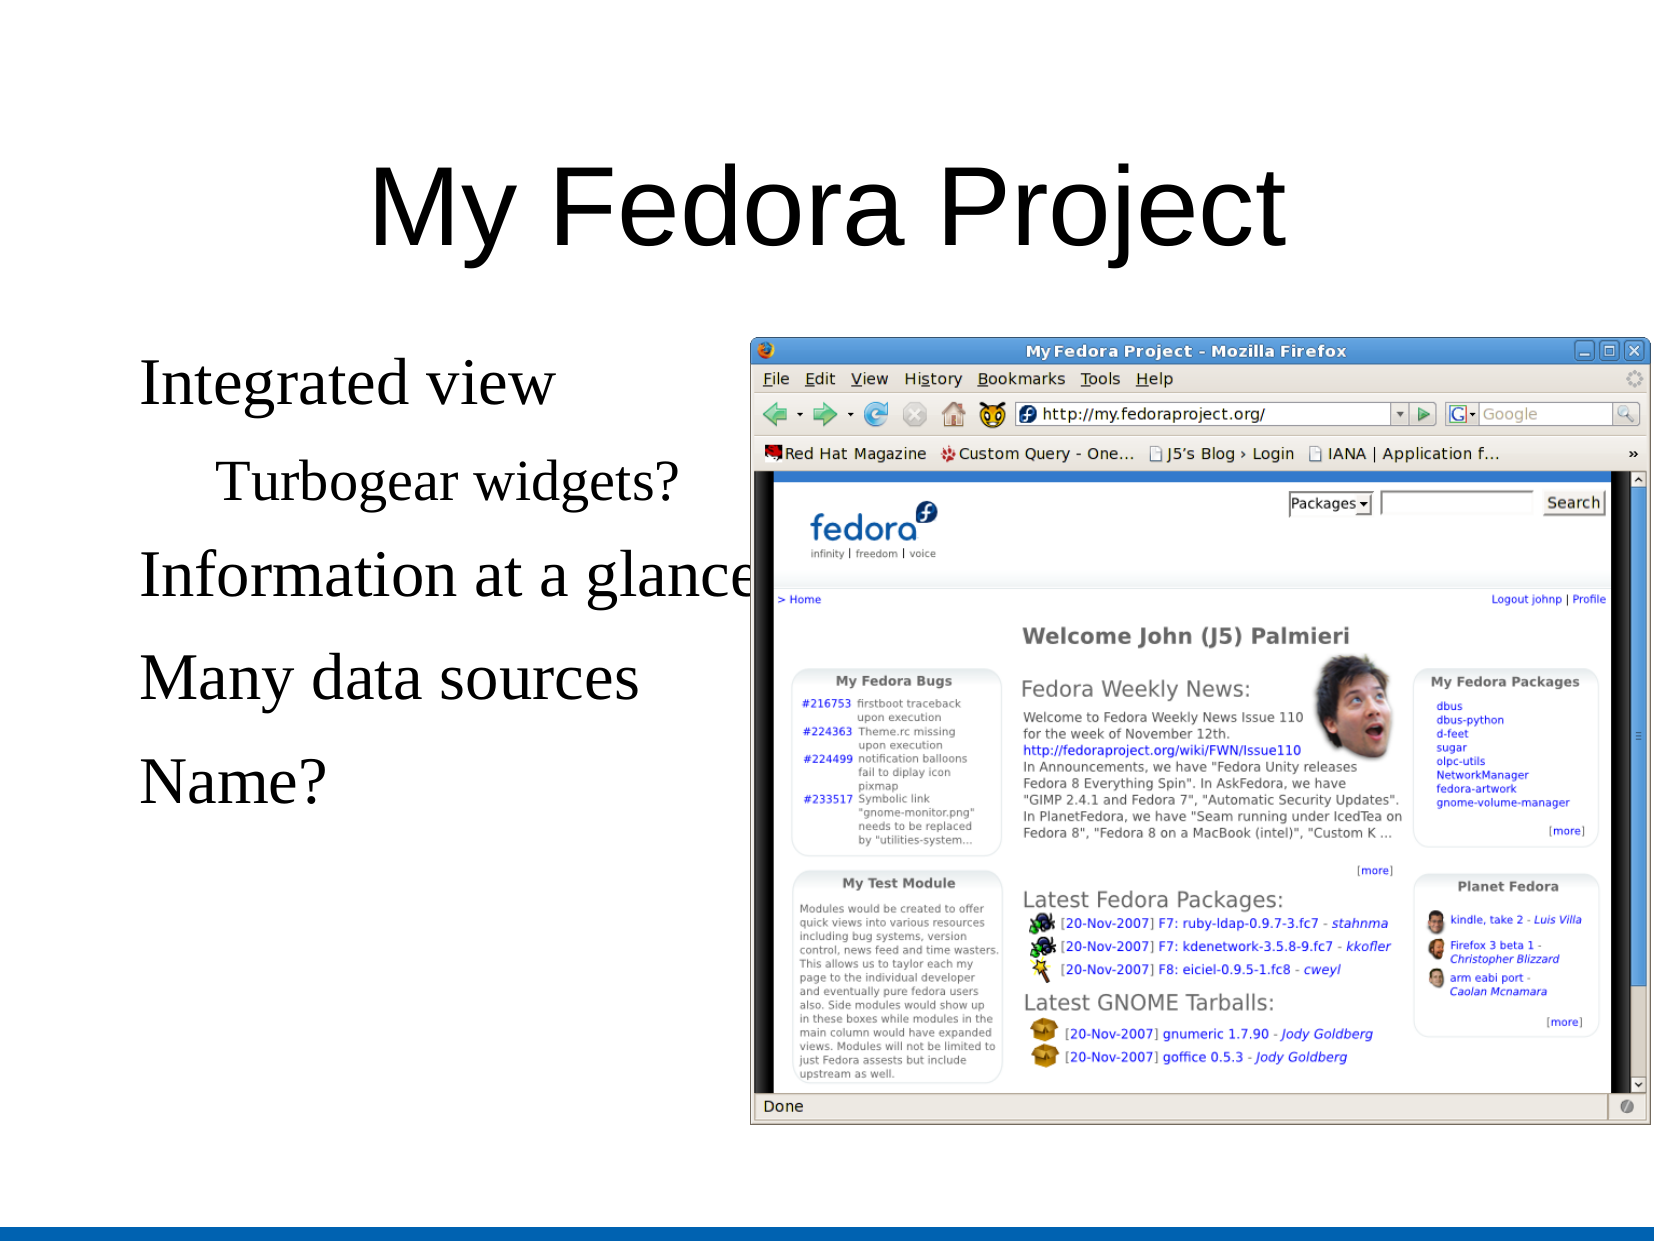

# My Fedora Project
Integrated view
Turbogear widgets?
Information at a glance
Many data sources
Name?